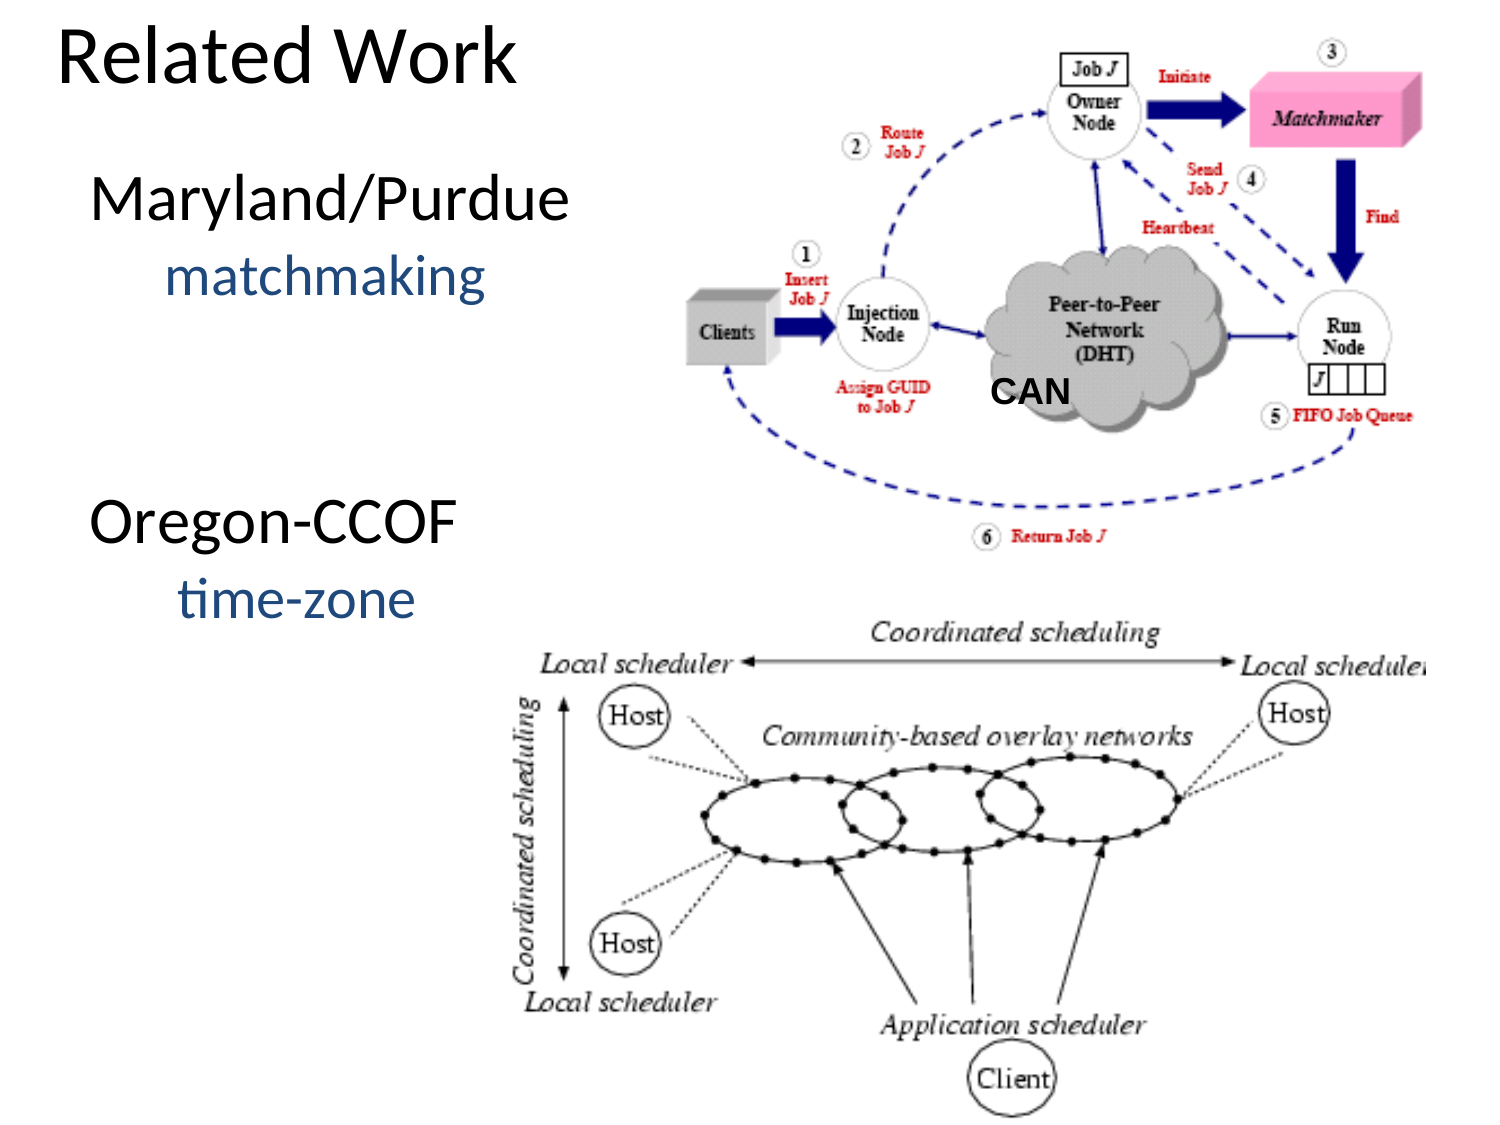

# Related Work
Maryland/Purdue
matchmaking
Oregon-CCOF
 time-zone
CAN